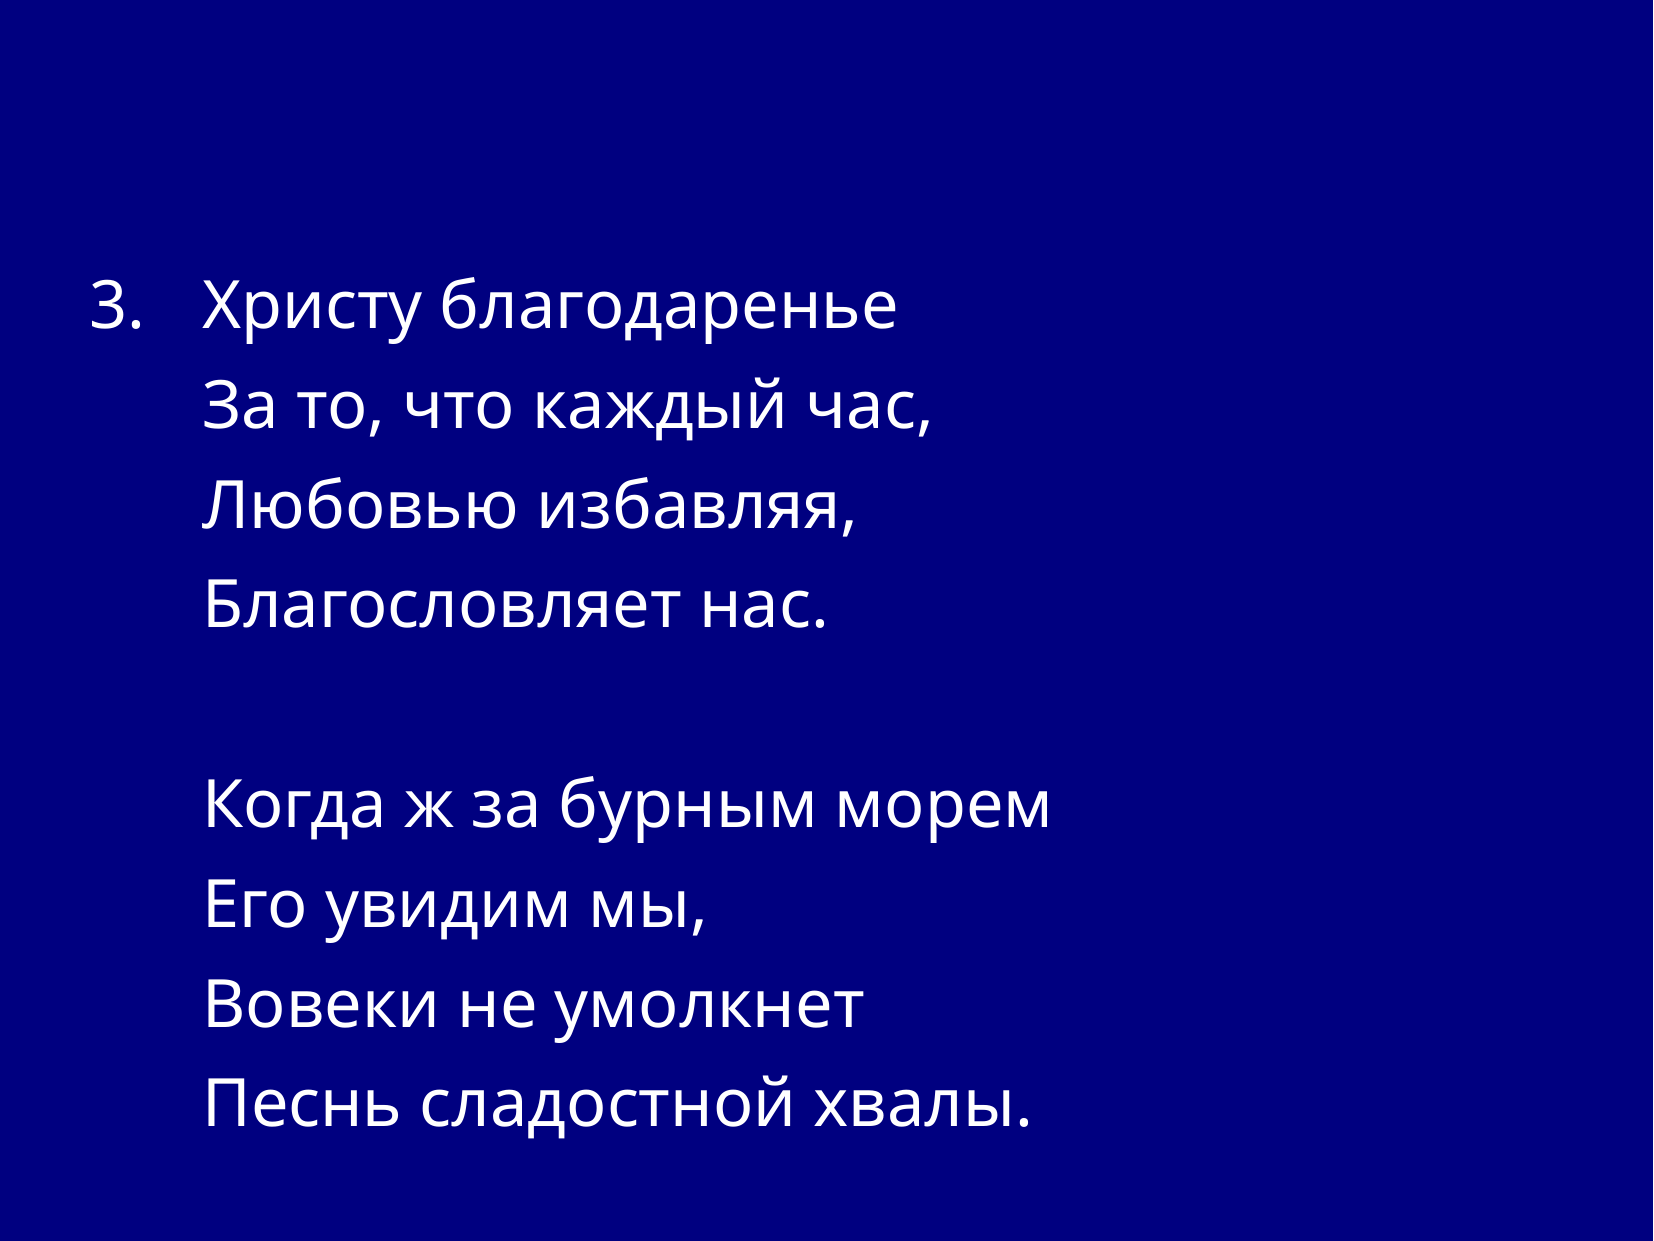

3.	Христу благодаренье
	За то, что каждый час,
	Любовью избавляя,
	Благословляет нас.
	Когда ж за бурным морем
	Его увидим мы,
	Вовеки не умолкнет
	Песнь сладостной хвалы.